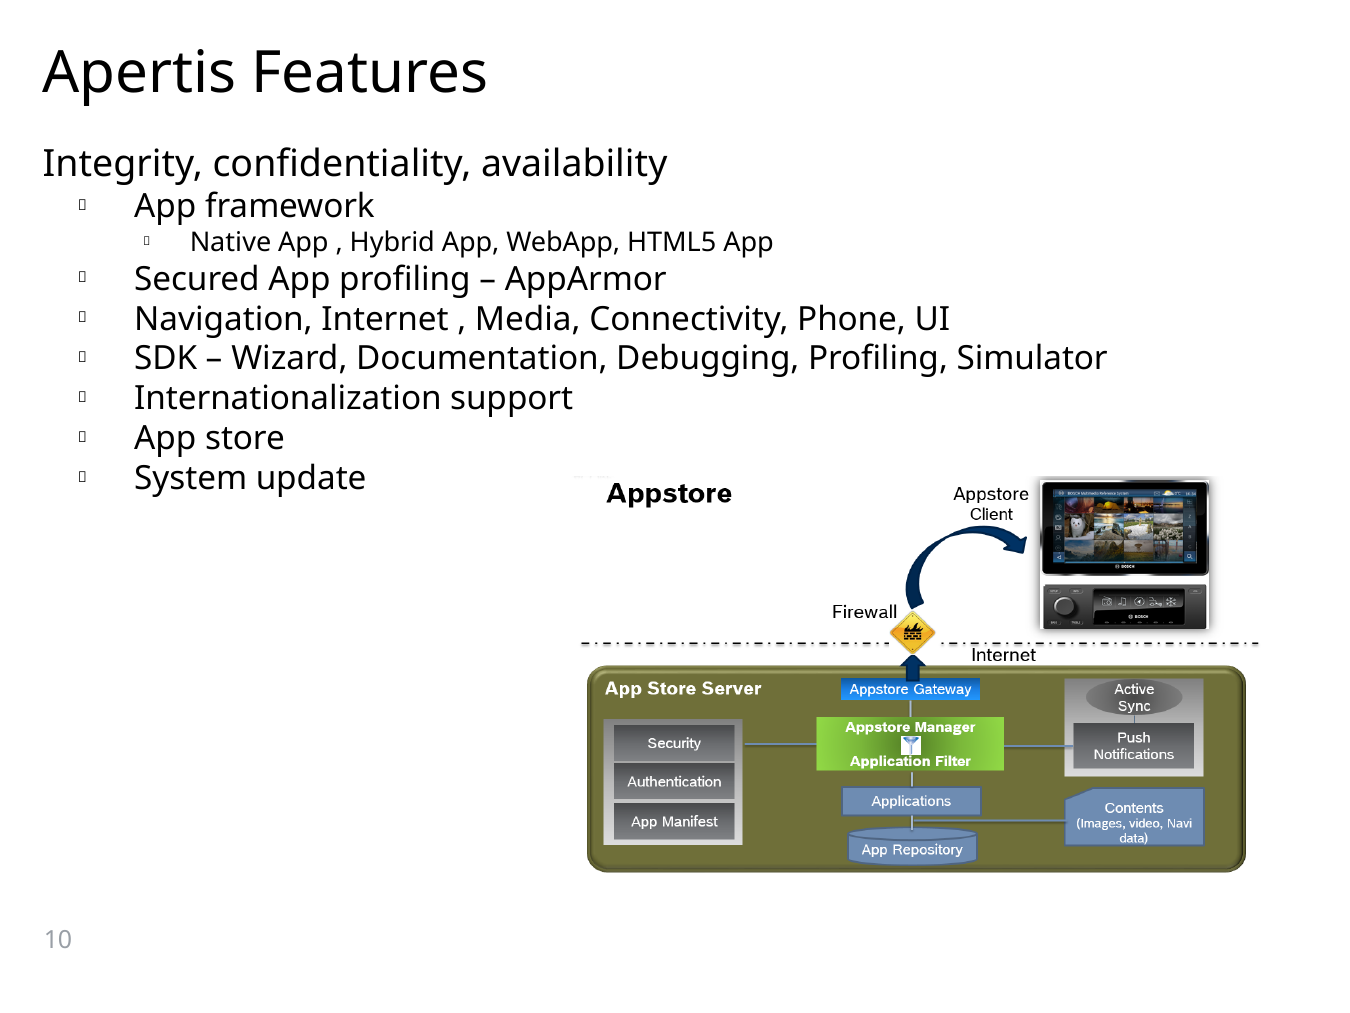

Apertis Features
Integrity, confidentiality, availability
App framework
Native App , Hybrid App, WebApp, HTML5 App
Secured App profiling – AppArmor
Navigation, Internet , Media, Connectivity, Phone, UI
SDK – Wizard, Documentation, Debugging, Profiling, Simulator
Internationalization support
App store
System update
10